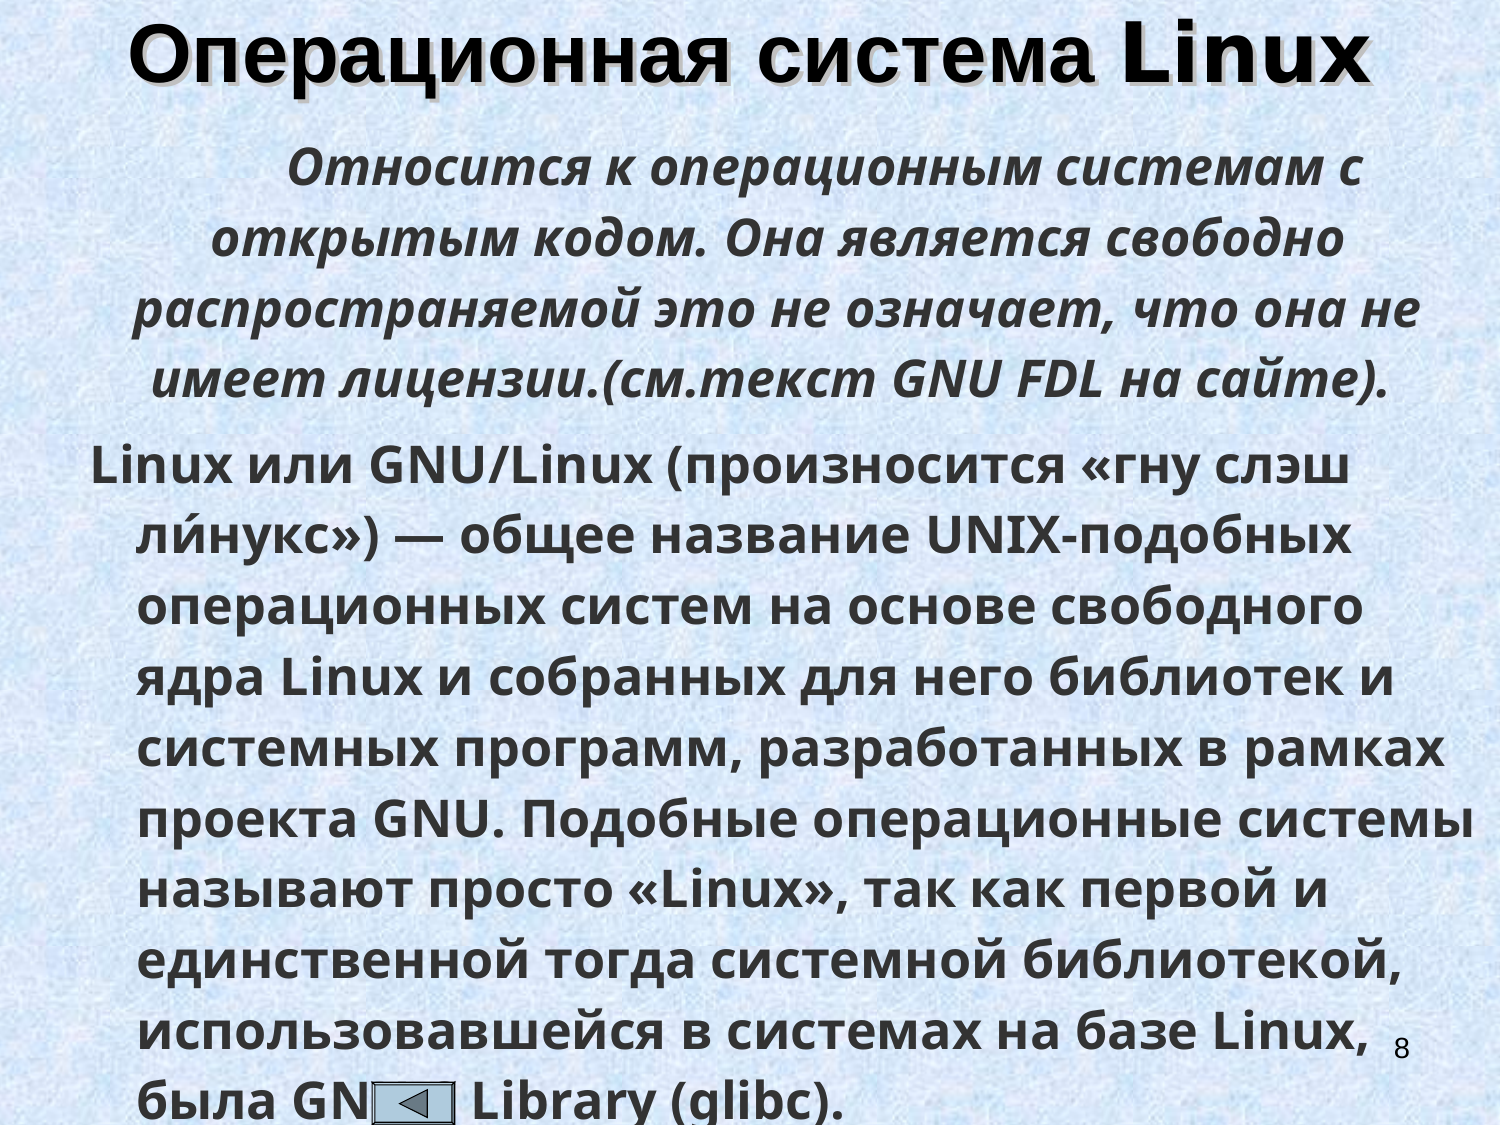

# Операционная система Linux
 	Относится к операционным системам с открытым кодом. Она является свободно распространяемой это не означает, что она не имеет лицензии.(см.текст GNU FDL на сайте).
Linux или GNU/Linux (произносится «гну слэш ли́нукс») — общее название UNIX-подобных операционных систем на основе свободного ядра Linux и собранных для него библиотек и системных программ, разработанных в рамках проекта GNU. Подобные операционные системы называют просто «Linux», так как первой и единственной тогда системной библиотекой, использовавшейся в системах на базе Linux, была GNU C Library (glibc).
8